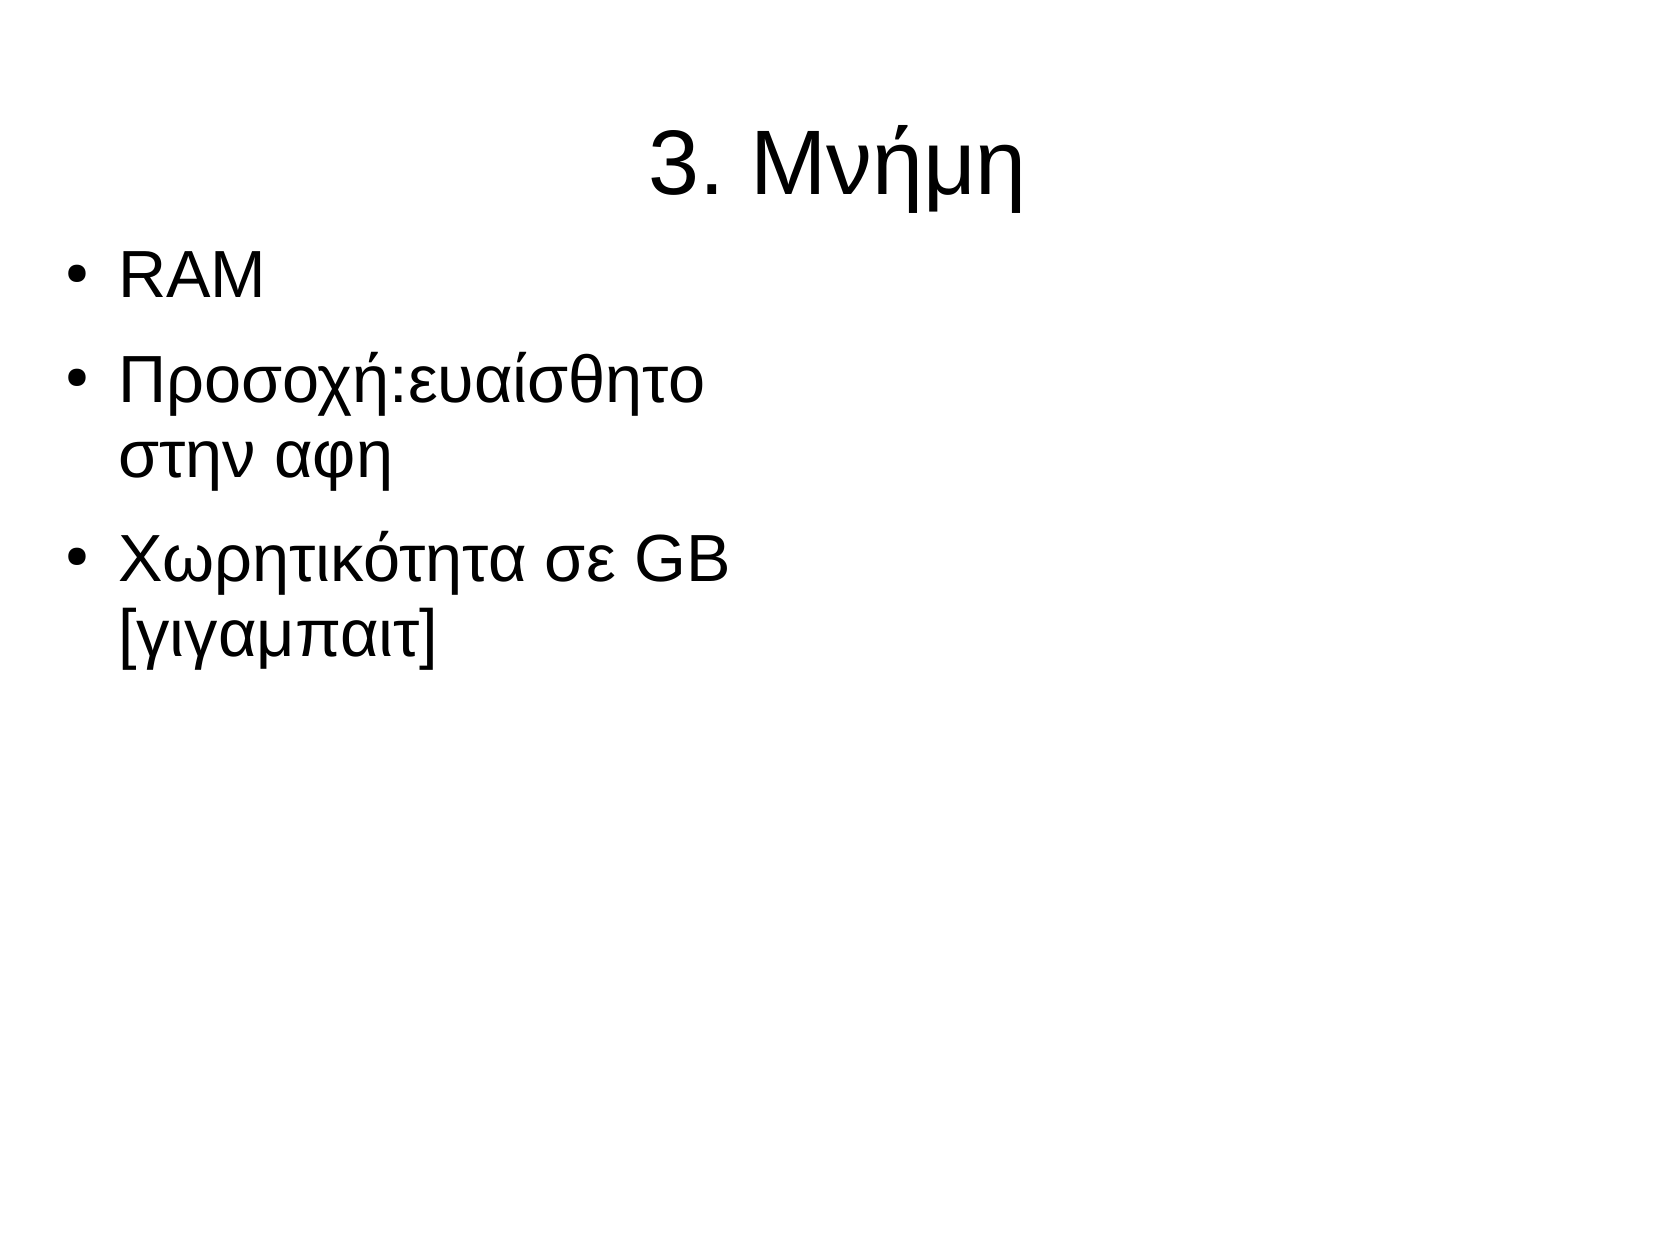

# 3. Μνήμη
RAM
Προσοχή:ευαίσθητο στην αφη
Χωρητικότητα σε GB [γιγαμπαιτ]